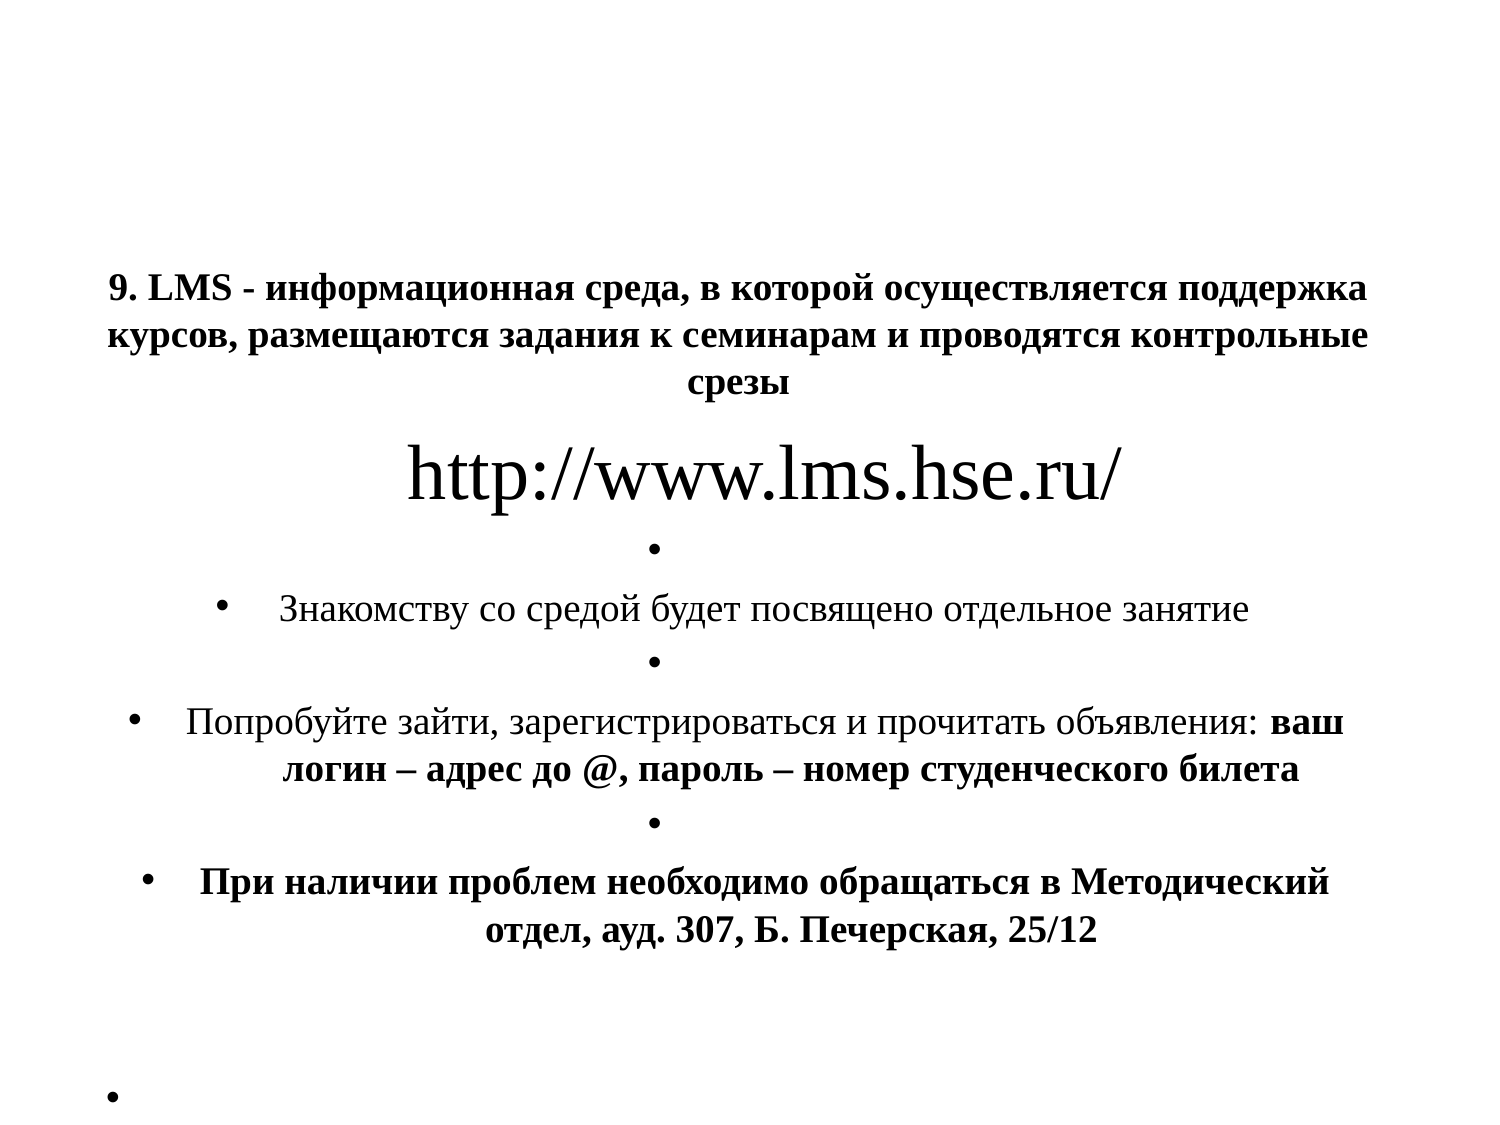

# Особенности обучения
9. LMS - информационная среда, в которой осуществляется поддержка курсов, размещаются задания к семинарам и проводятся контрольные срезы
http://www.lms.hse.ru/
Знакомству со средой будет посвящено отдельное занятие
Попробуйте зайти, зарегистрироваться и прочитать объявления: ваш логин – адрес до @, пароль – номер студенческого билета
При наличии проблем необходимо обращаться в Методический отдел, ауд. 307, Б. Печерская, 25/12